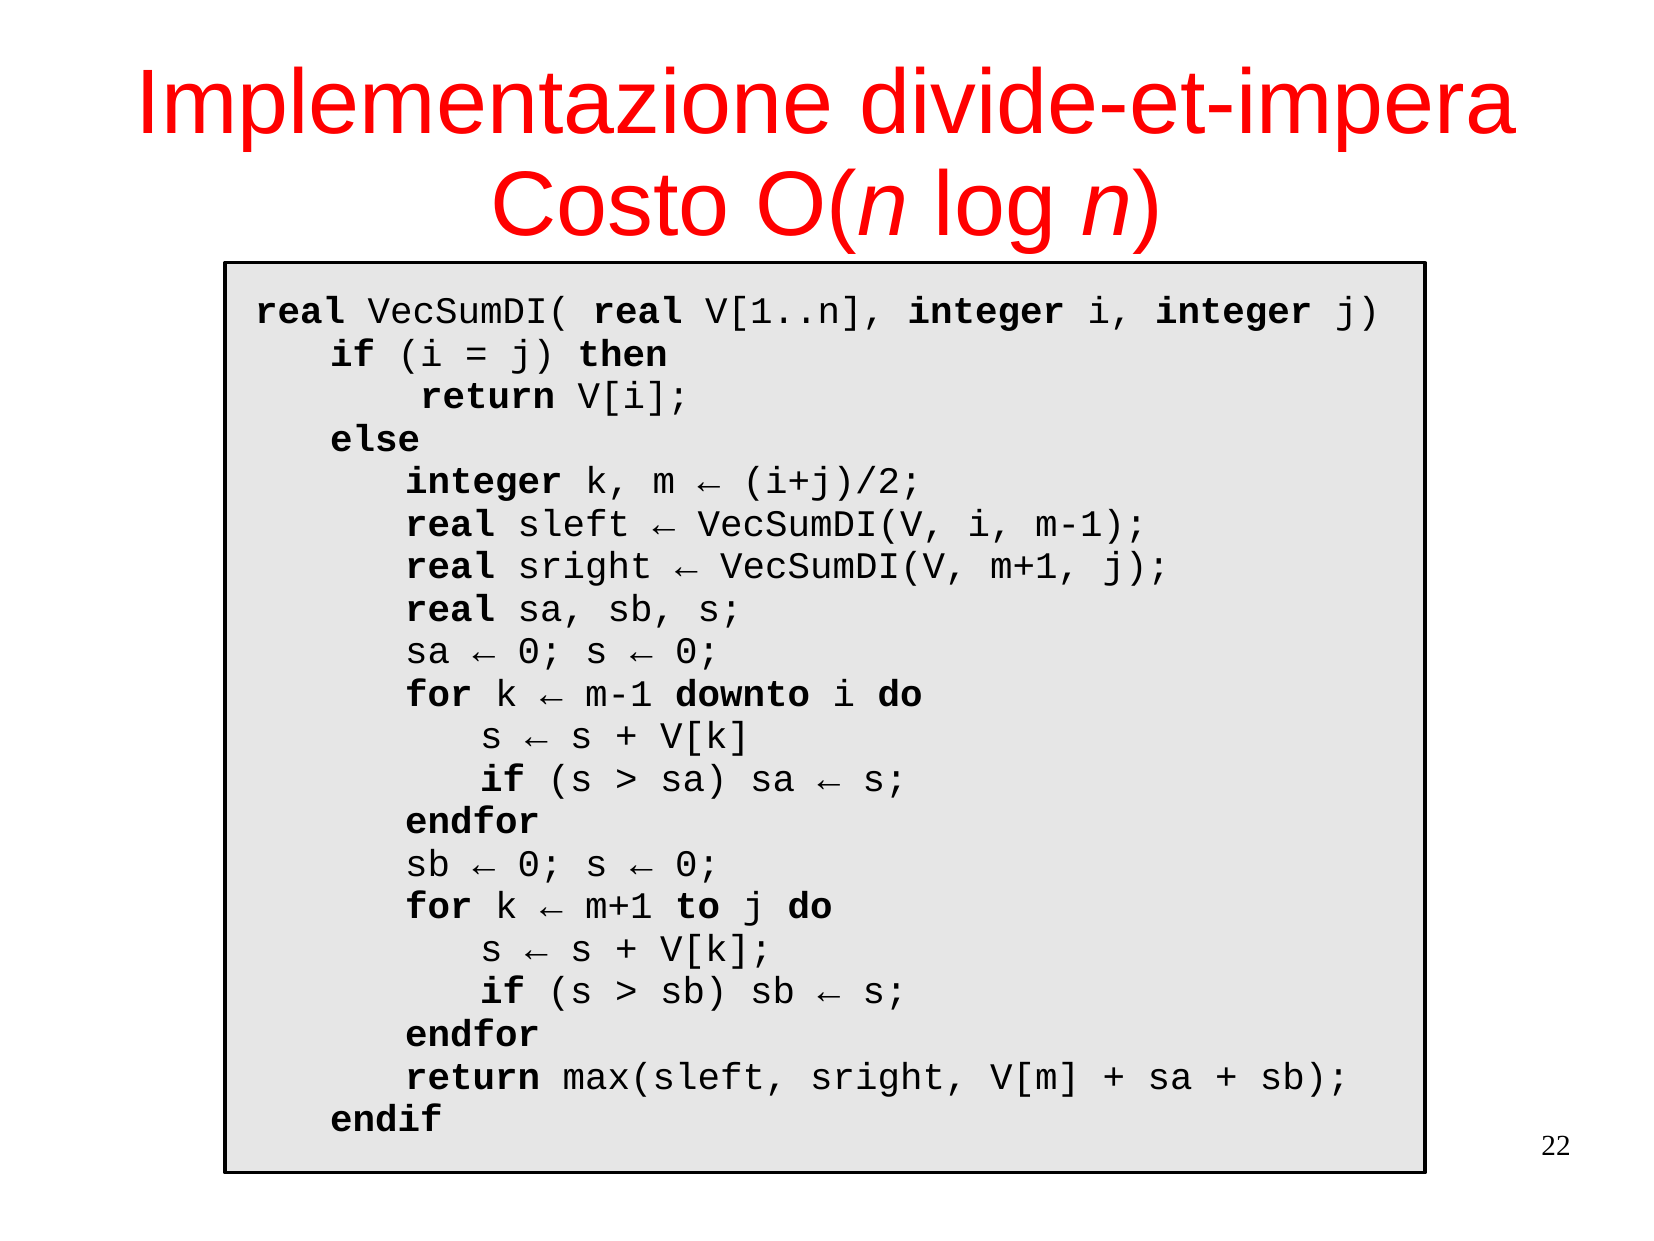

# Implementazione divide-et-impera Costo O(n log n)
real VecSumDI( real V[1..n], integer i, integer j)
	if (i = j) then
	 return V[i];
	else
		integer k, m ← (i+j)/2;
		real sleft ← VecSumDI(V, i, m-1);
		real sright ← VecSumDI(V, m+1, j);
		real sa, sb, s;
		sa ← 0; s ← 0;
		for k ← m-1 downto i do
			s ← s + V[k]
			if (s > sa) sa ← s;
		endfor
		sb ← 0; s ← 0;
		for k ← m+1 to j do
			s ← s + V[k];
			if (s > sb) sb ← s;
		endfor
		return max(sleft, sright, V[m] + sa + sb);
	endif
Programmazione Dinamica
22